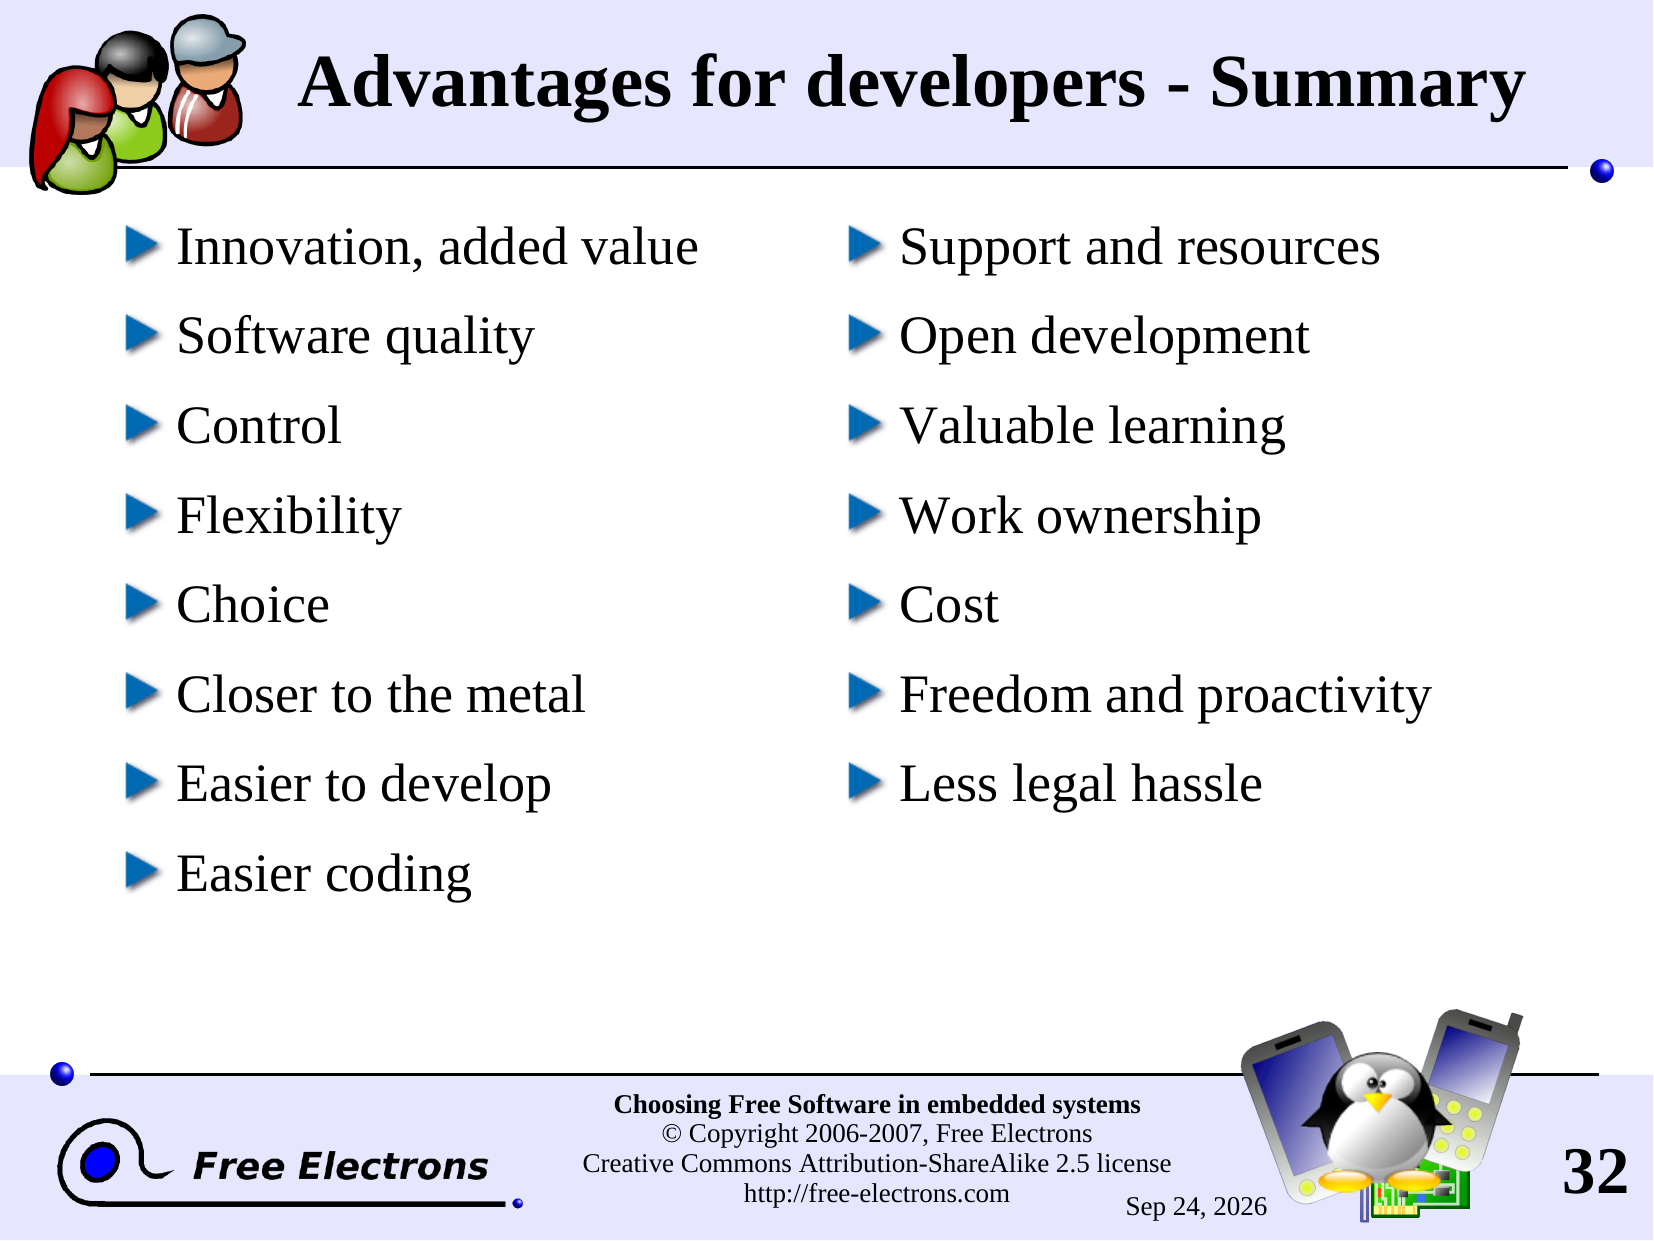

# Advantages for developers - Summary
Innovation, added value
Software quality
Control
Flexibility
Choice
Closer to the metal
Easier to develop
Easier coding
Support and resources
Open development
Valuable learning
Work ownership
Cost
Freedom and proactivity
Less legal hassle